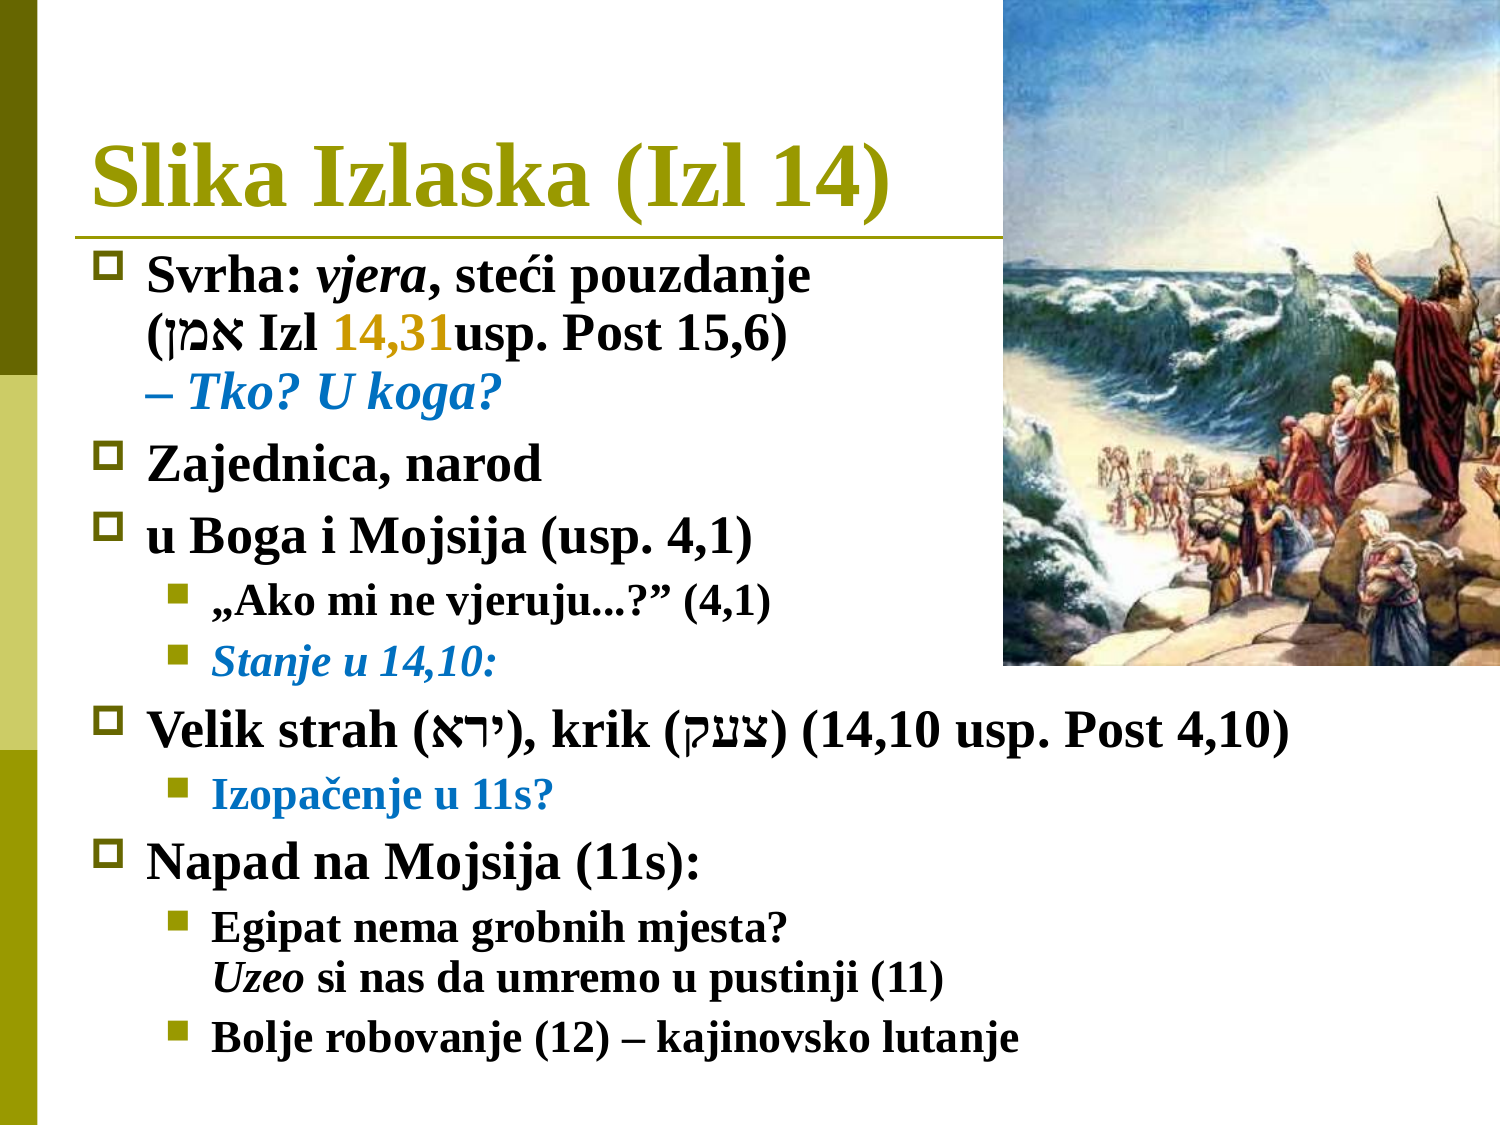

# Slika Izlaska (Izl 14)
Svrha: vjera, steći pouzdanje
(אמן Izl 14,31usp. Post 15,6)
– Tko? U koga?
Zajednica, narod
u Boga i Mojsija (usp. 4,1)
„Ako mi ne vjeruju...?” (4,1)
Stanje u 14,10:
Velik strah (ירא), krik (צעק) (14,10 usp. Post 4,10)
Izopačenje u 11s?
Napad na Mojsija (11s):
Egipat nema grobnih mjesta?
Uzeo si nas da umremo u pustinji (11)
Bolje robovanje (12) – kajinovsko lutanje